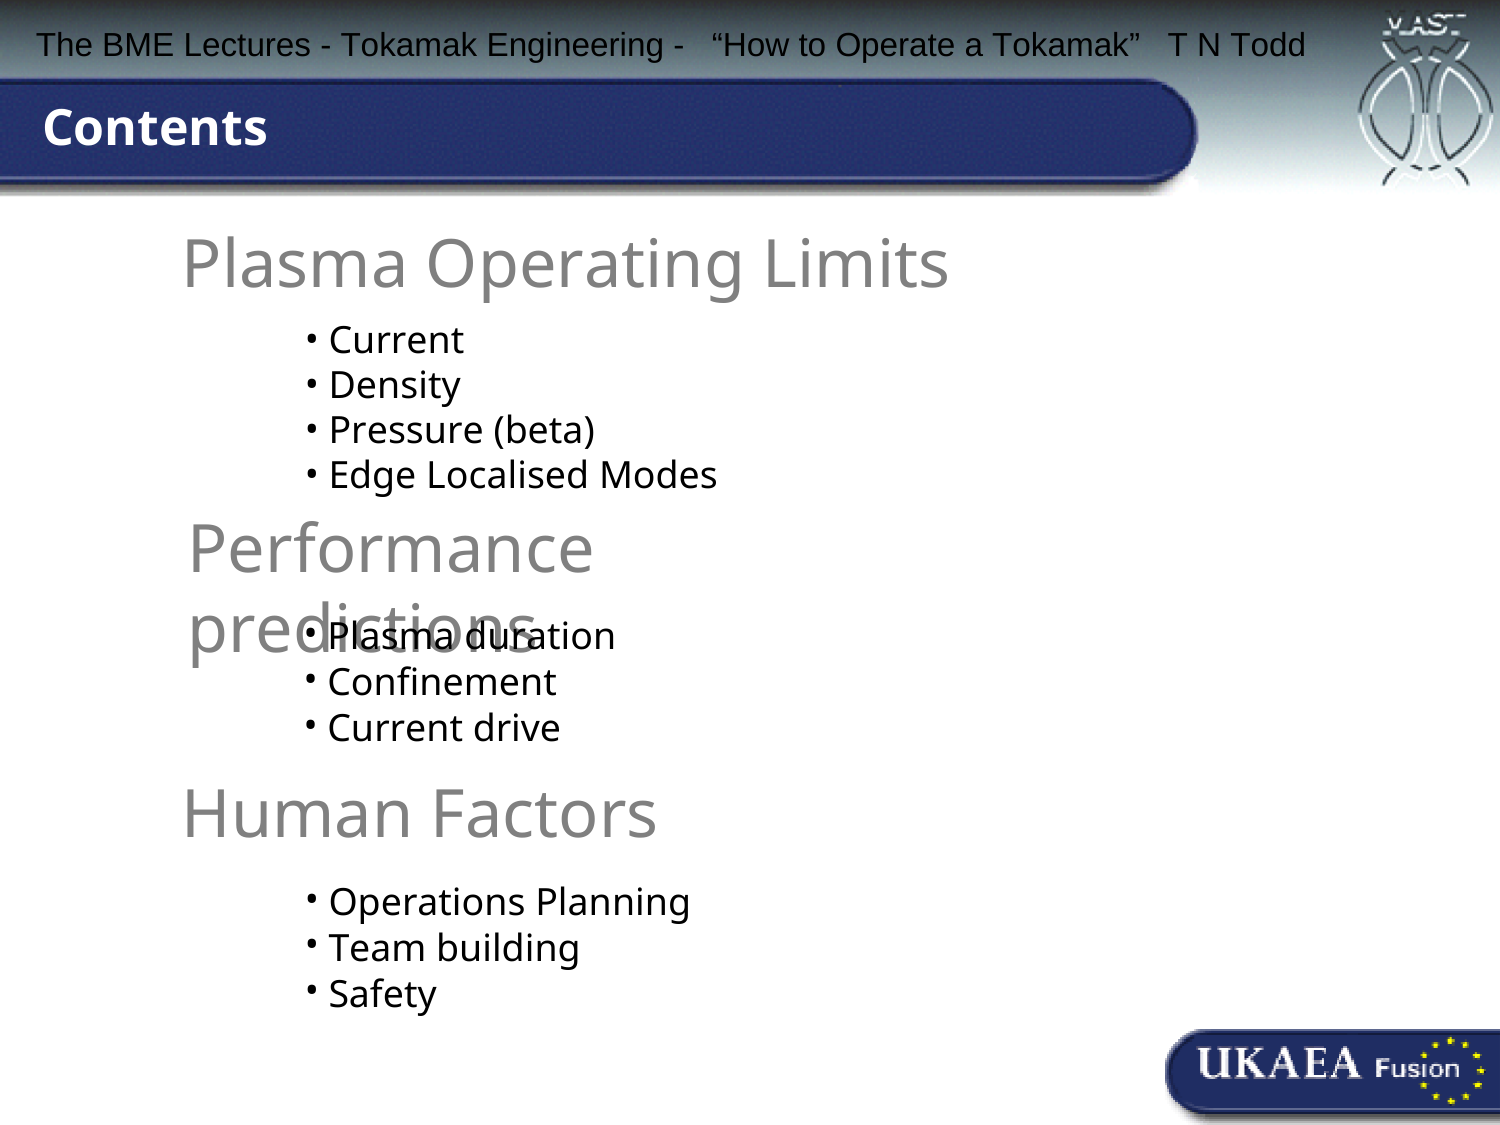

Contents
The BME Lectures - Tokamak Engineering - “How to Operate a Tokamak” T N Todd
Plasma Operating Limits
 Current
 Density
 Pressure (beta)
 Edge Localised Modes
Performance predictions
 Plasma duration
 Confinement
 Current drive
Human Factors
 Operations Planning
 Team building
 Safety